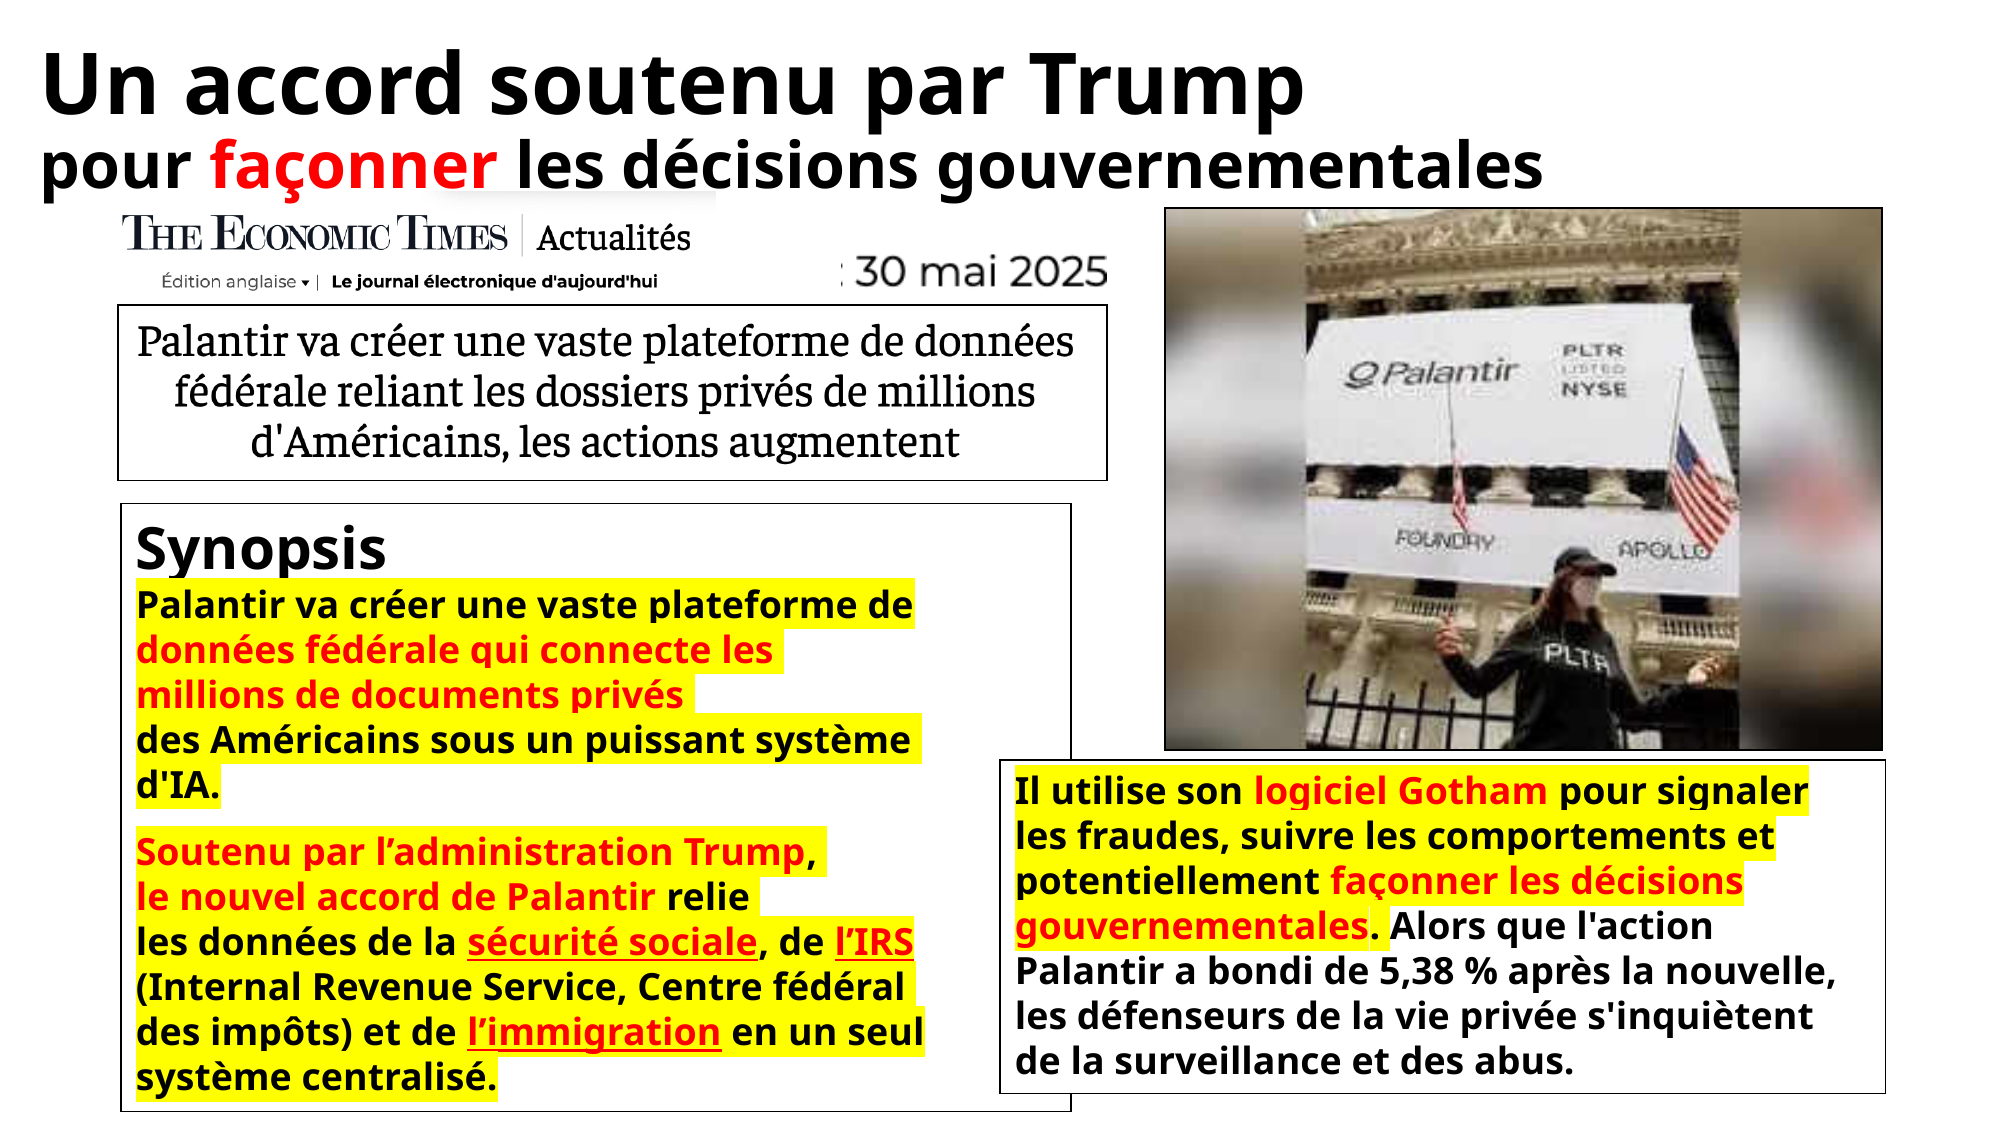

Un accord soutenu par Trump
pour façonner les décisions gouvernementales
Synopsis
Palantir va créer une vaste plateforme de données fédérale qui connecte les
millions de documents privés
des Américains sous un puissant système
d'IA.
Soutenu par l’administration Trump,
le nouvel accord de Palantir relie
les données de la sécurité sociale, de l’IRS (Internal Revenue Service, Centre fédéral
des impôts) et de l’immigration en un seul système centralisé.
Il utilise son logiciel Gotham pour signaler les fraudes, suivre les comportements et potentiellement façonner les décisions gouvernementales. Alors que l'action Palantir a bondi de 5,38 % après la nouvelle, les défenseurs de la vie privée s'inquiètent de la surveillance et des abus.